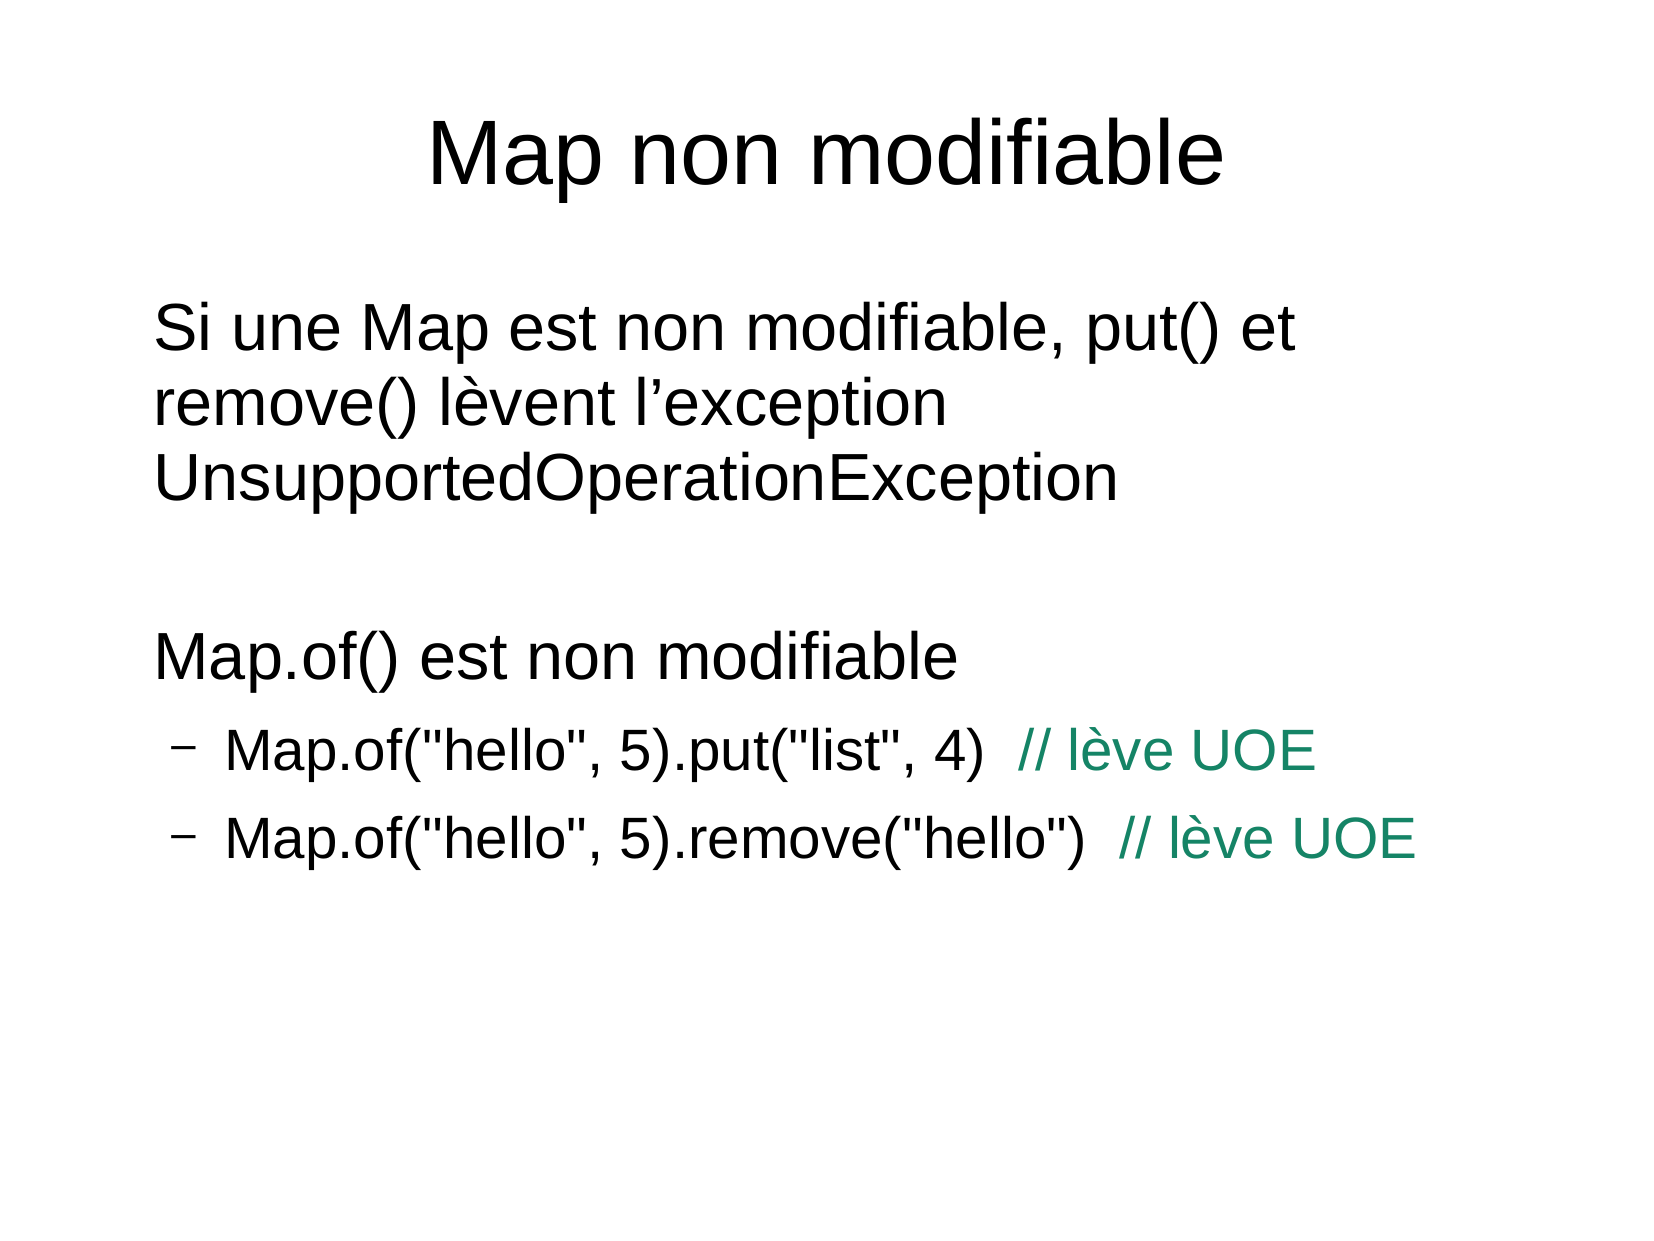

# Map non modifiable
Si une Map est non modifiable, put() et remove() lèvent l’exception UnsupportedOperationException
Map.of() est non modifiable
Map.of("hello", 5).put("list", 4) // lève UOE
Map.of("hello", 5).remove("hello") // lève UOE